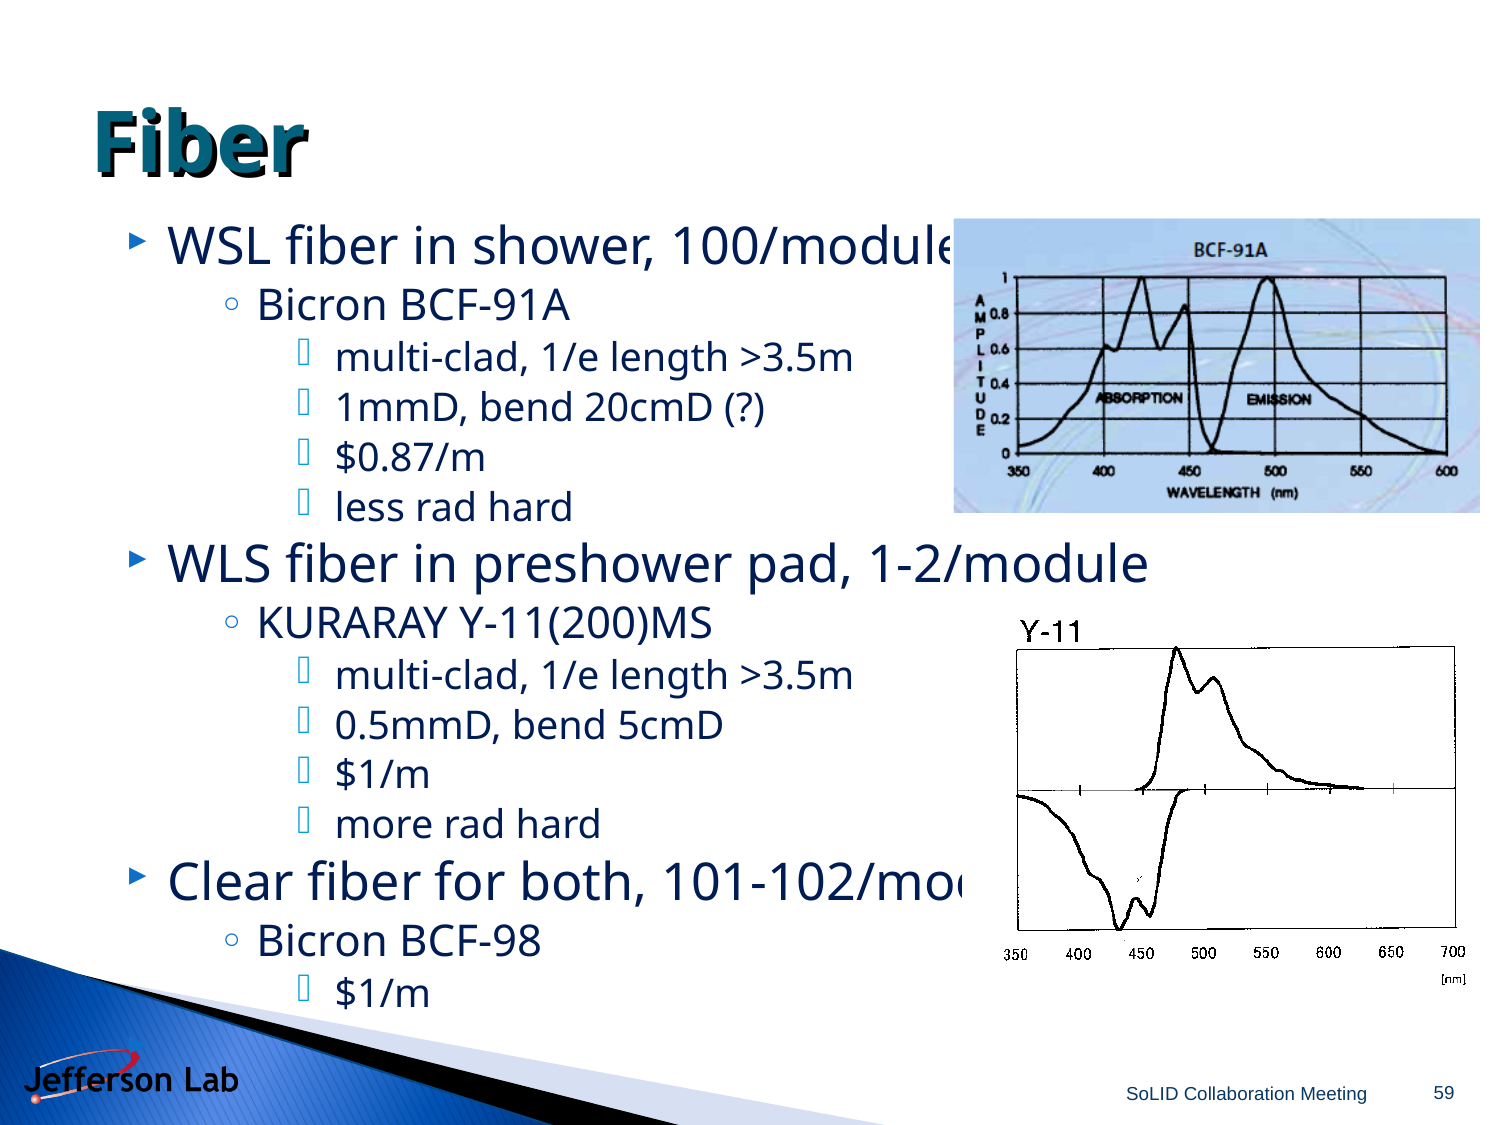

# Fiber
WSL fiber in shower, 100/module
Bicron BCF-91A
multi-clad, 1/e length >3.5m
1mmD, bend 20cmD (?)
$0.87/m
less rad hard
WLS fiber in preshower pad, 1-2/module
KURARAY Y-11(200)MS
multi-clad, 1/e length >3.5m
0.5mmD, bend 5cmD
$1/m
more rad hard
Clear fiber for both, 101-102/module
Bicron BCF-98
$1/m
SoLID Collaboration Meeting